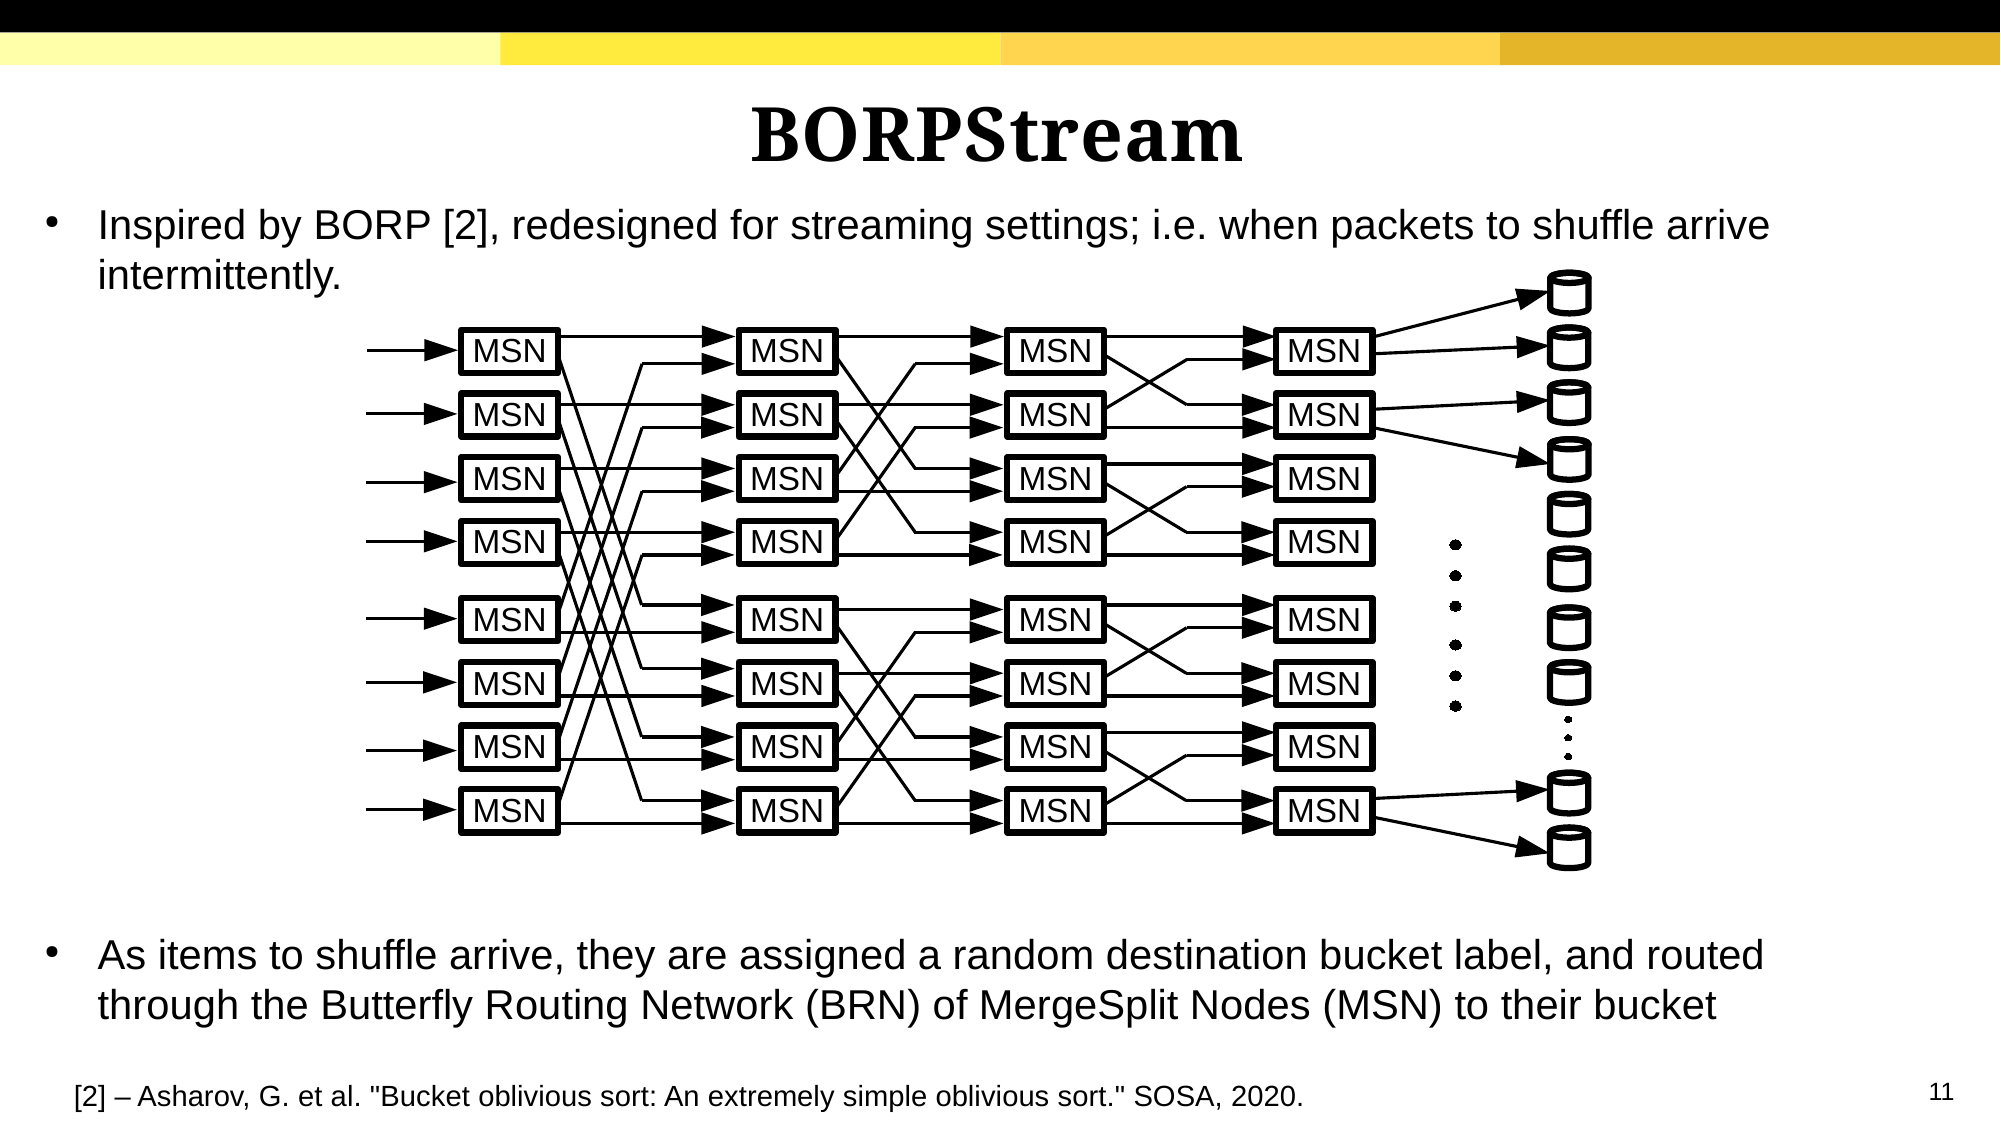

BORPStream
# Inspired by BORP [2], redesigned for streaming settings; i.e. when packets to shuffle arrive intermittently.
As items to shuffle arrive, they are assigned a random destination bucket label, and routed
through the Butterfly Routing Network (BRN) of MergeSplit Nodes (MSN) to their bucket
MSN
MSN
MSN
MSN
MSN
MSN
MSN
MSN
MSN
MSN
MSN
MSN
MSN
MSN
MSN
MSN
MSN
MSN
MSN
MSN
MSN
MSN
MSN
MSN
MSN
MSN
MSN
MSN
MSN
MSN
MSN
MSN
[2] – Asharov, G. et al. "Bucket oblivious sort: An extremely simple oblivious sort." SOSA, 2020.
11